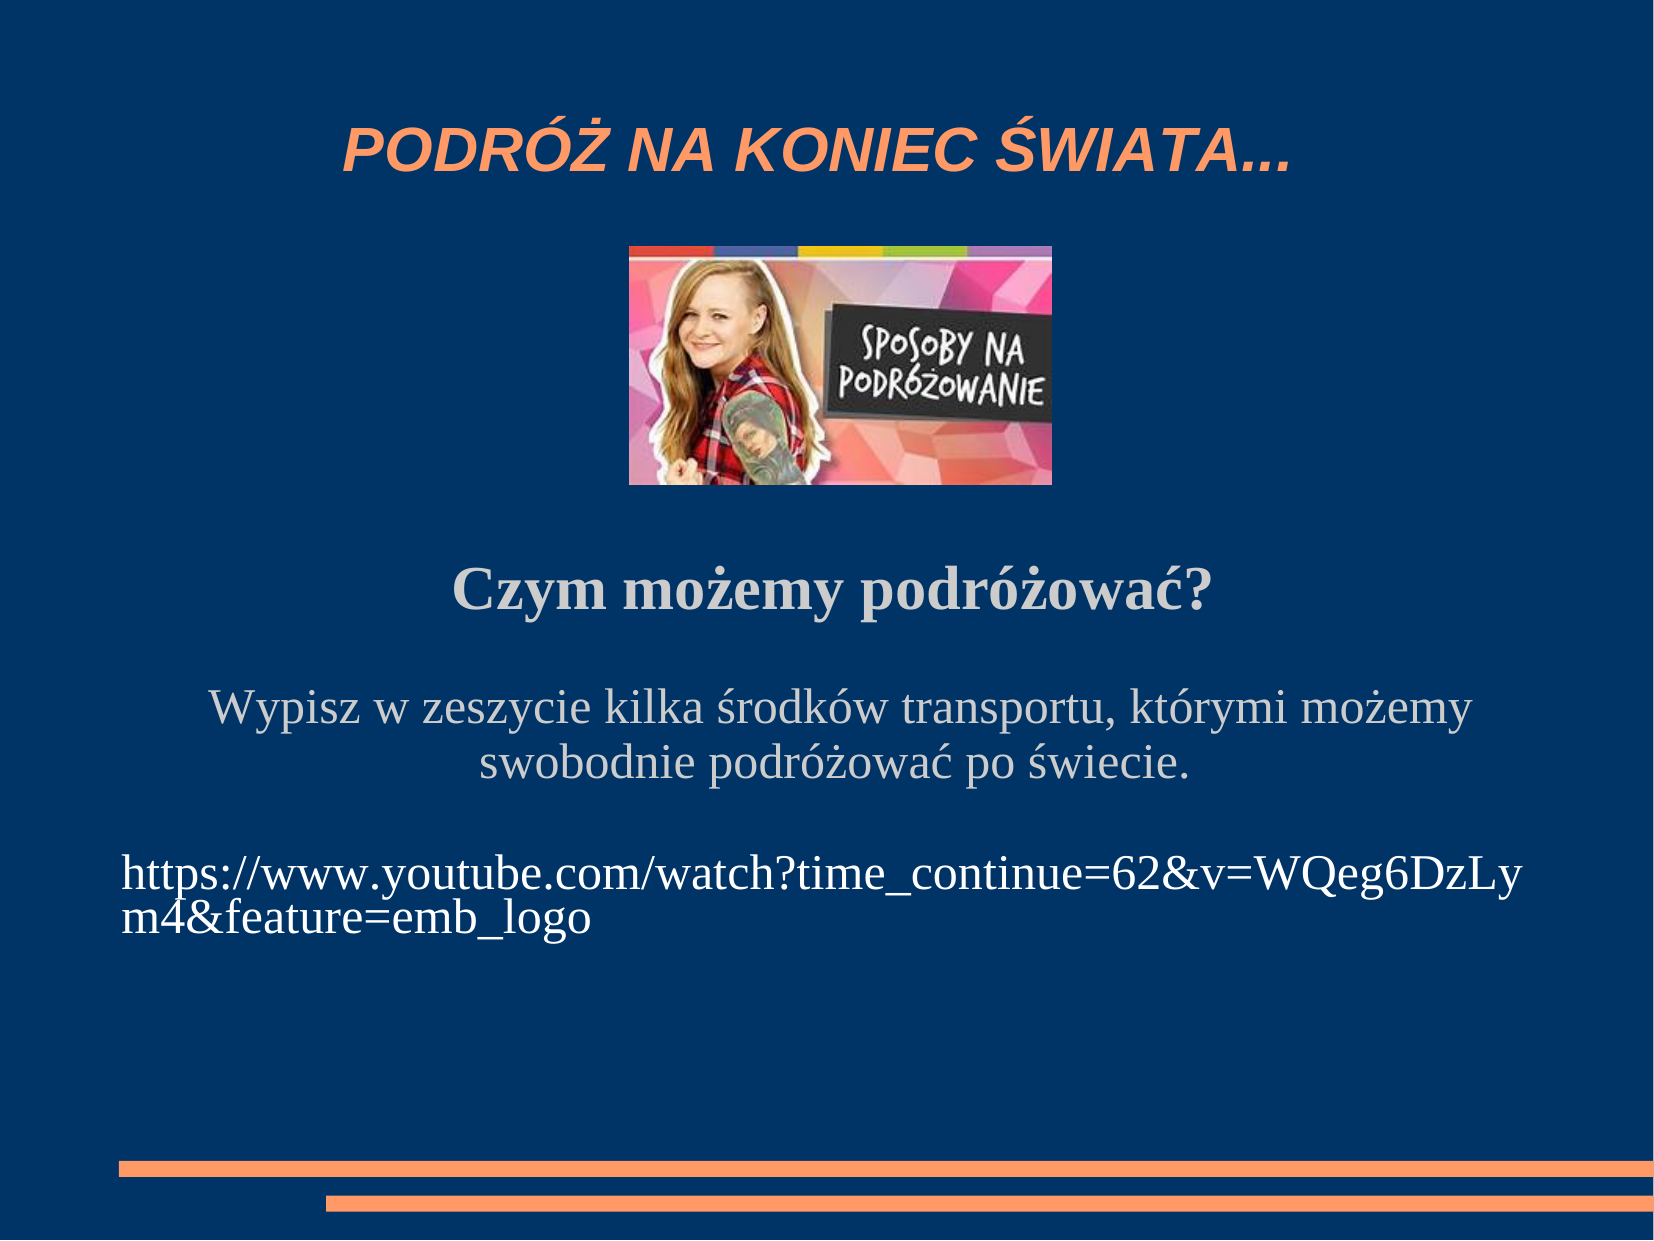

# PODRÓŻ NA KONIEC ŚWIATA...
Czym możemy podróżować?
Wypisz w zeszycie kilka środków transportu, którymi możemy swobodnie podróżować po świecie.
https://www.youtube.com/watch?time_continue=62&v=WQeg6DzLym4&feature=emb_logo